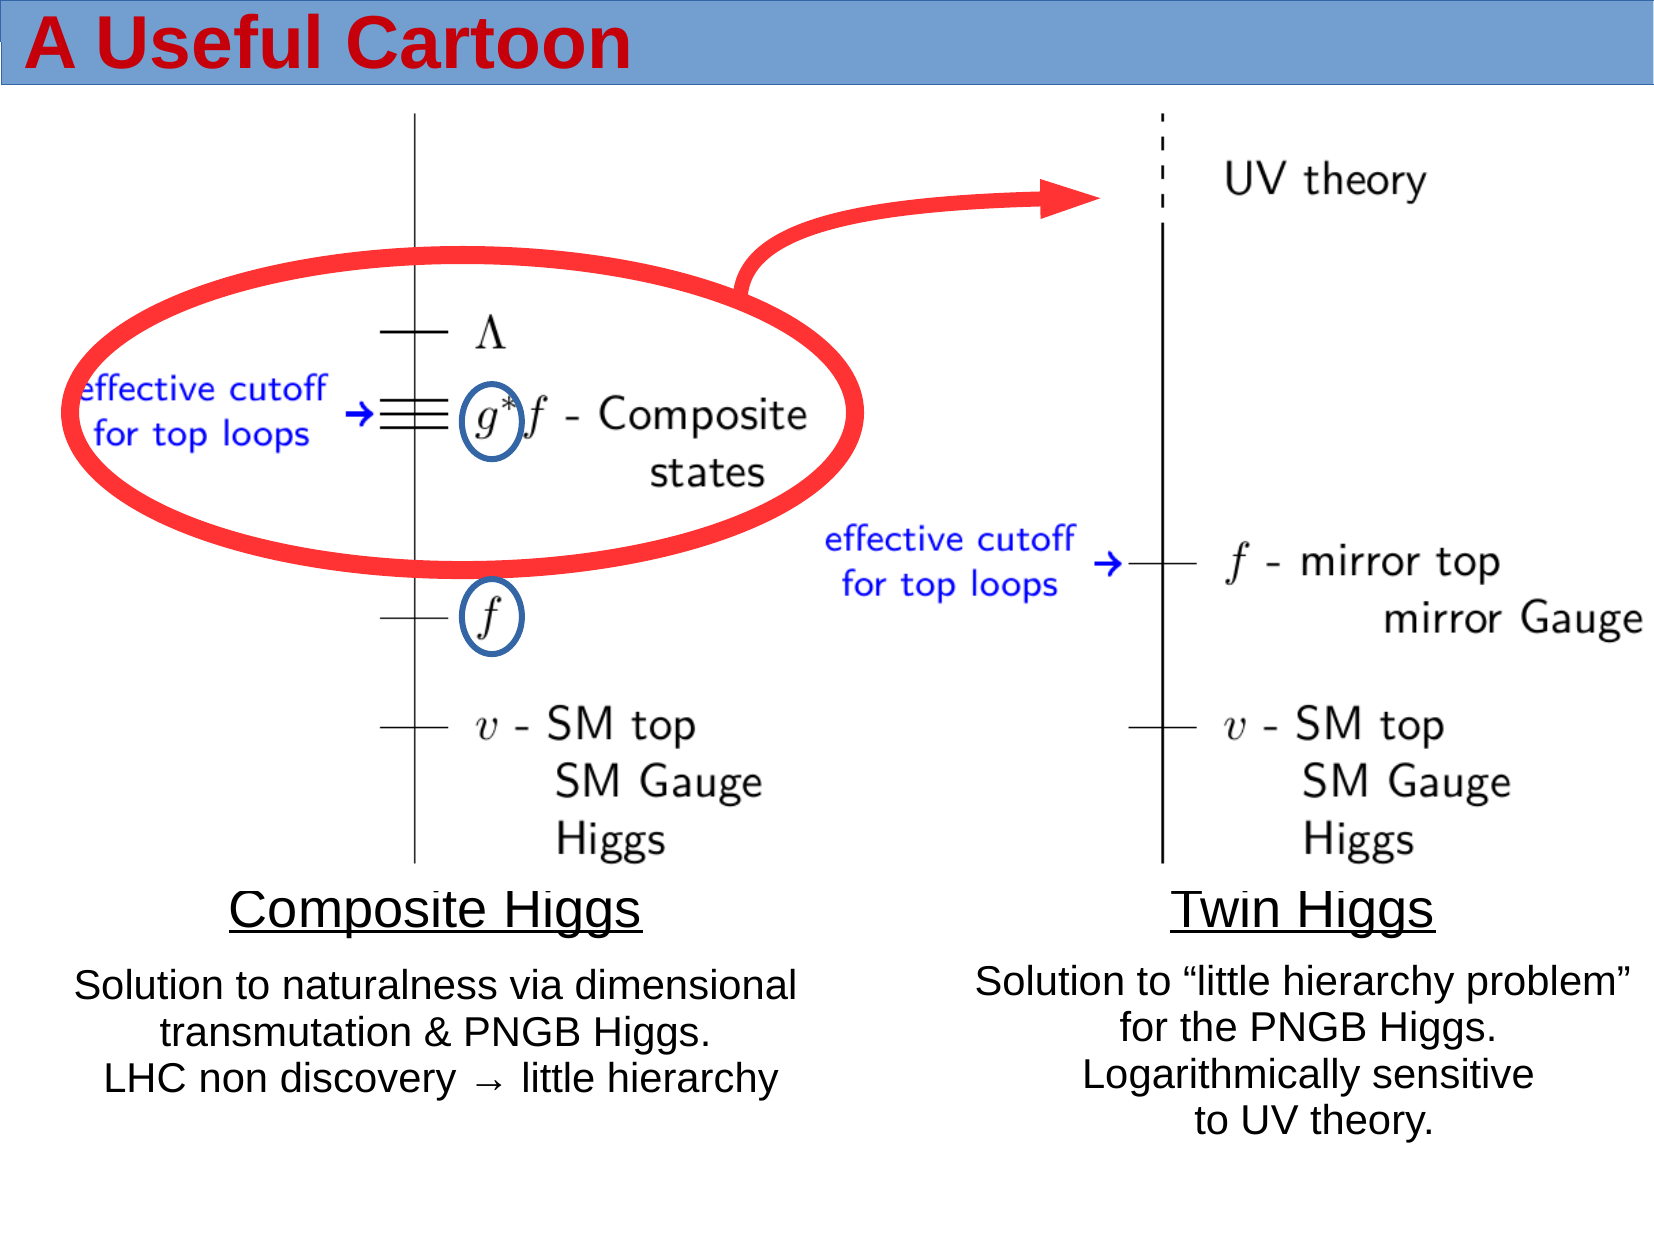

A Useful Cartoon
# Composite Higgs
Solution to naturalness via dimensional transmutation & PNGB Higgs.
 LHC non discovery → little hierarchy
Twin Higgs
Solution to “little hierarchy problem”
 for the PNGB Higgs.
 Logarithmically sensitive
 to UV theory.